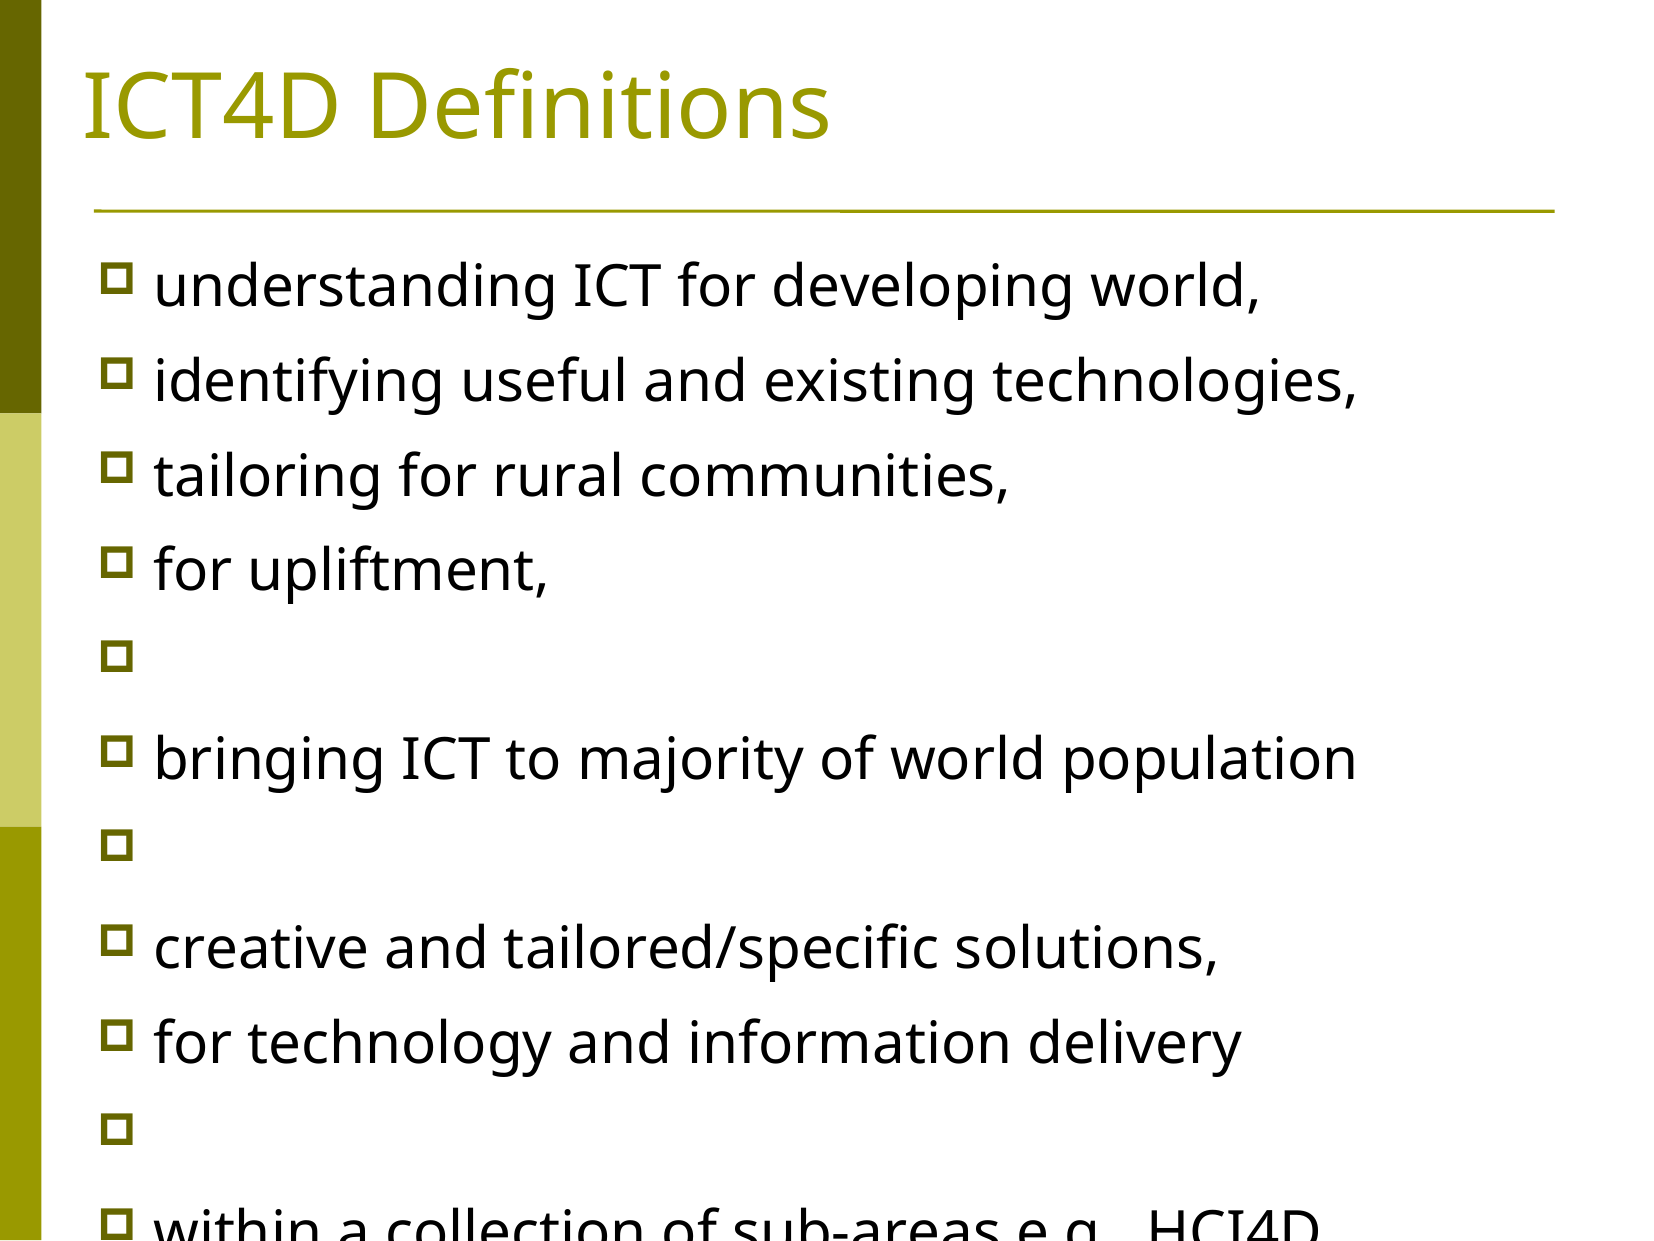

# ICT4D Definitions
understanding ICT for developing world,
identifying useful and existing technologies,
tailoring for rural communities,
for upliftment,
bringing ICT to majority of world population
creative and tailored/specific solutions,
for technology and information delivery
within a collection of sub-areas e.g., HCI4D